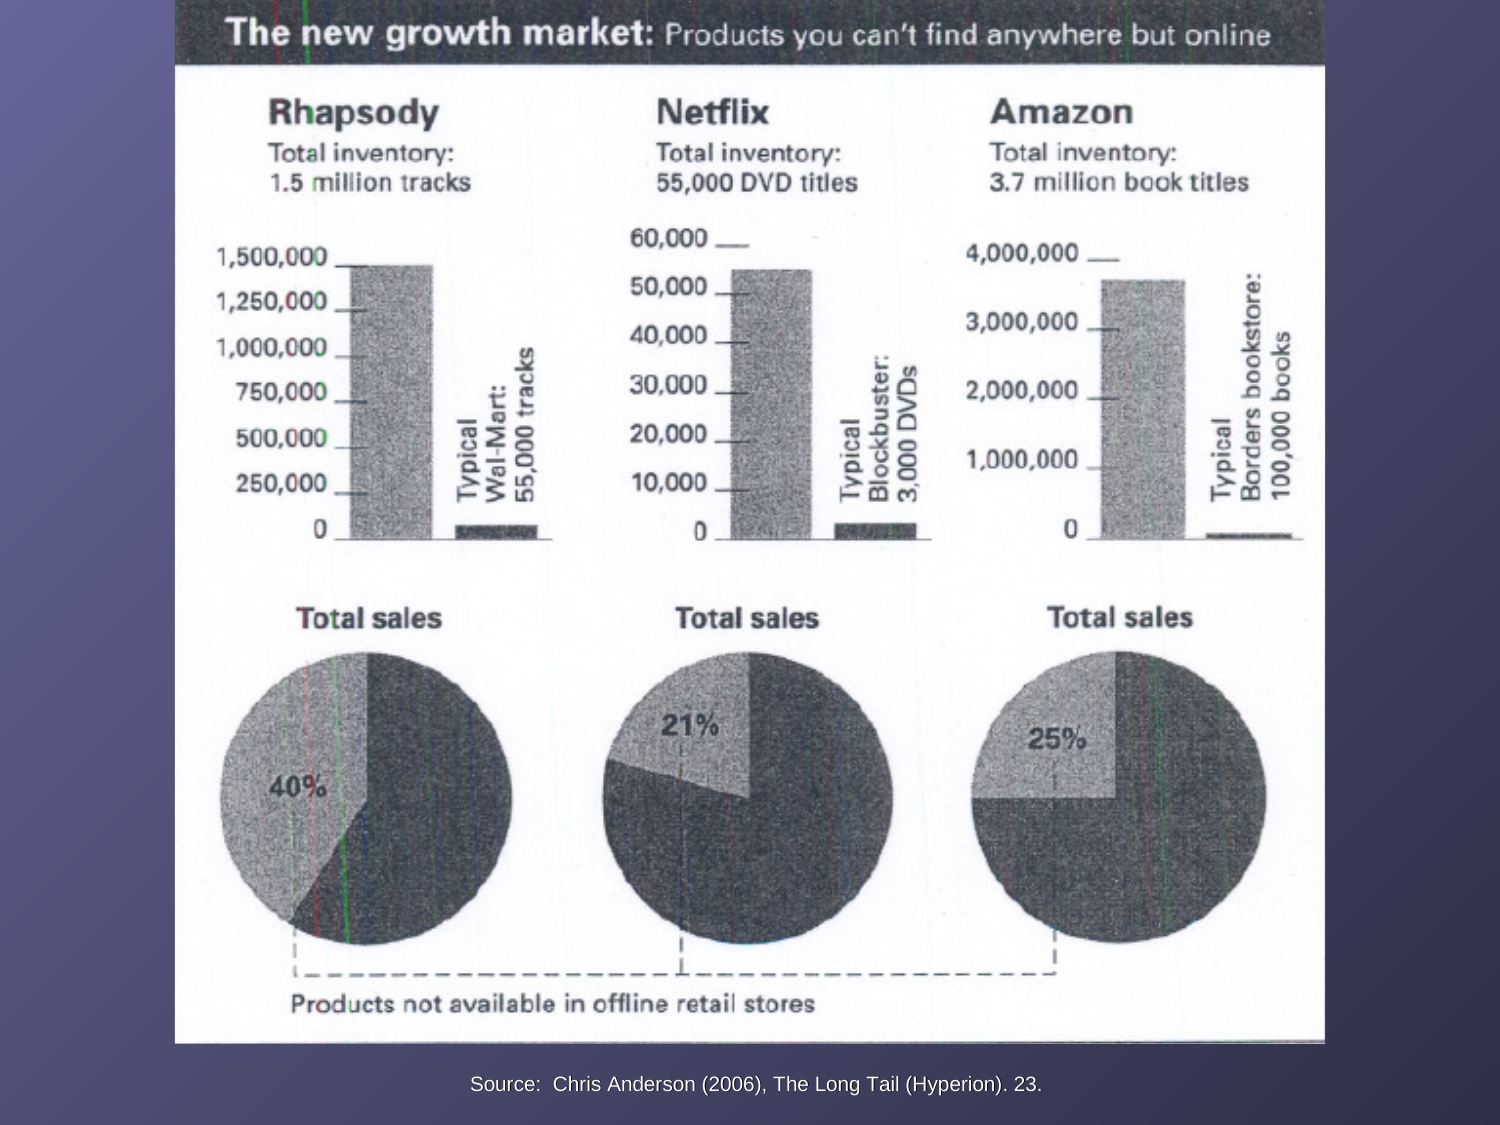

Source: Chris Anderson (2006), The Long Tail (Hyperion). 23.